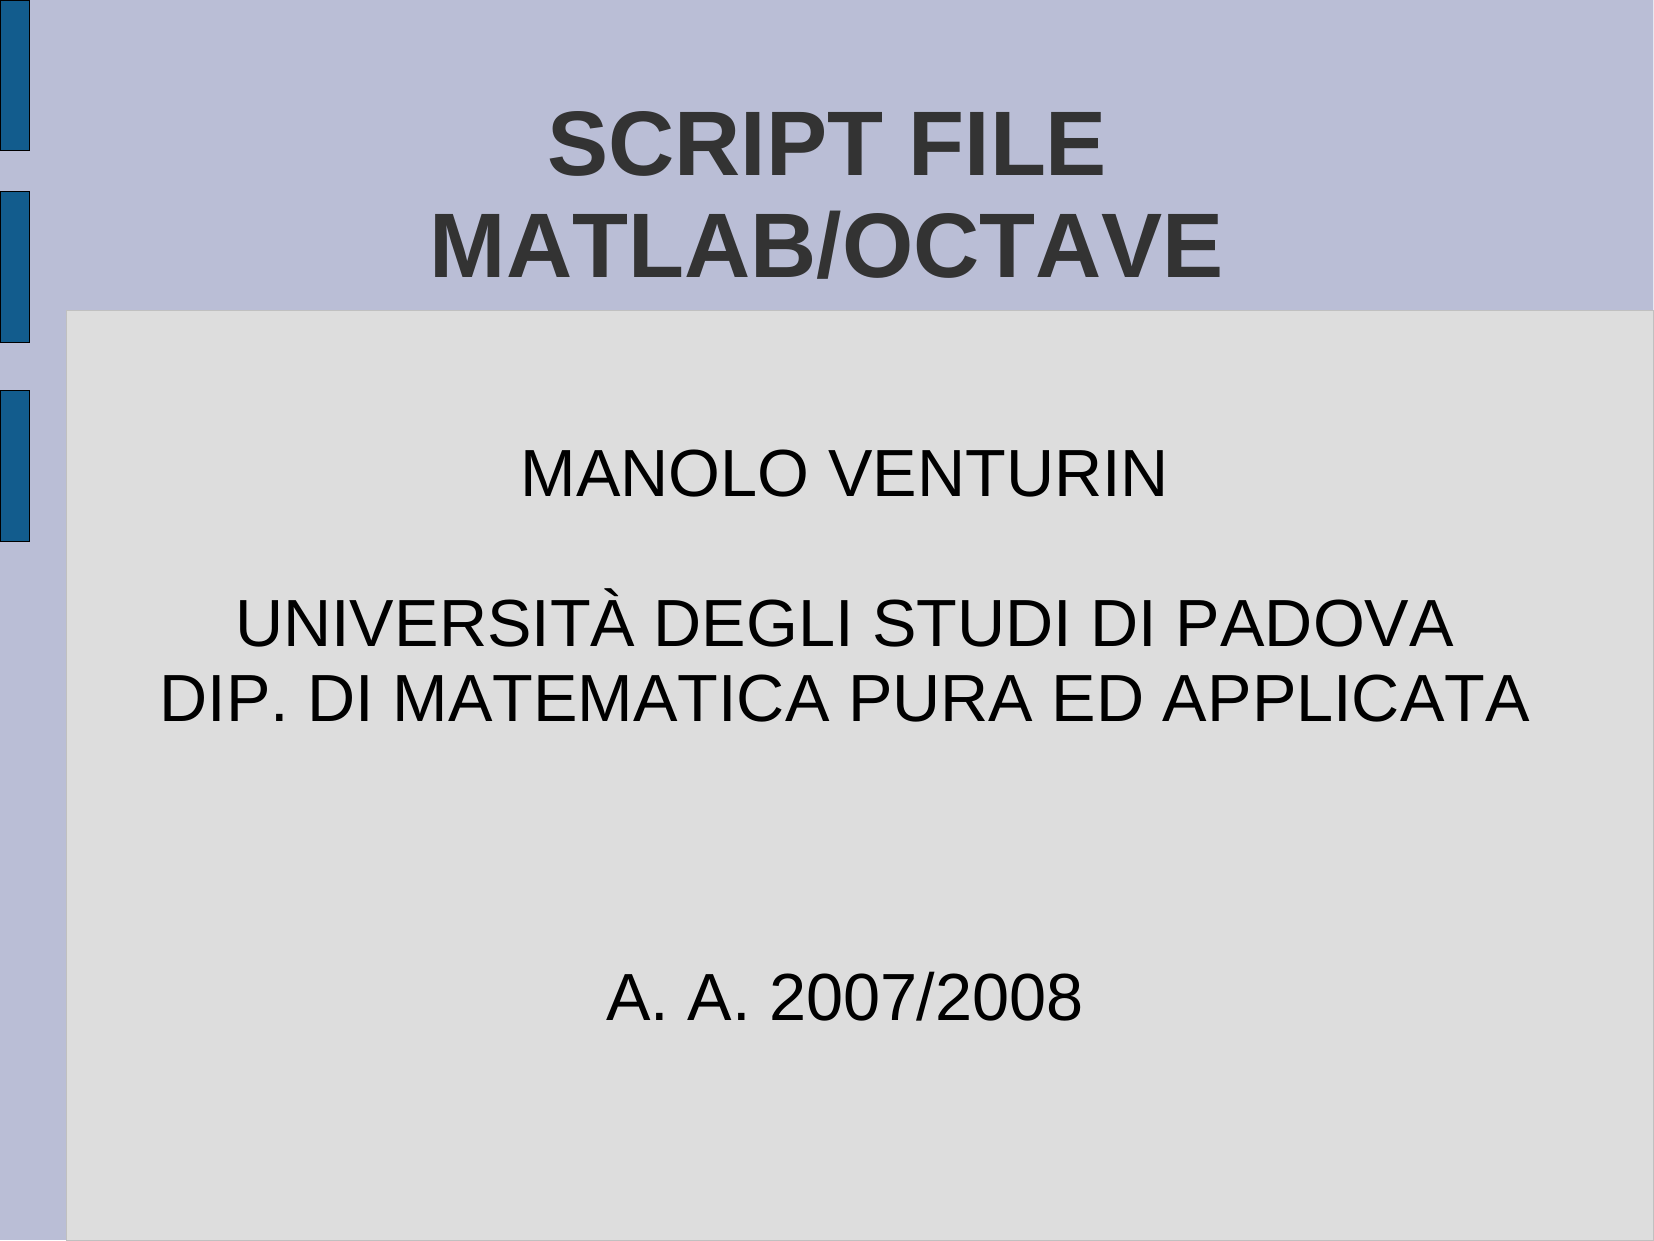

# SCRIPT FILE MATLAB/OCTAVE
MANOLO VENTURIN
UNIVERSITÀ DEGLI STUDI DI PADOVA
DIP. DI MATEMATICA PURA ED APPLICATA
A. A. 2007/2008